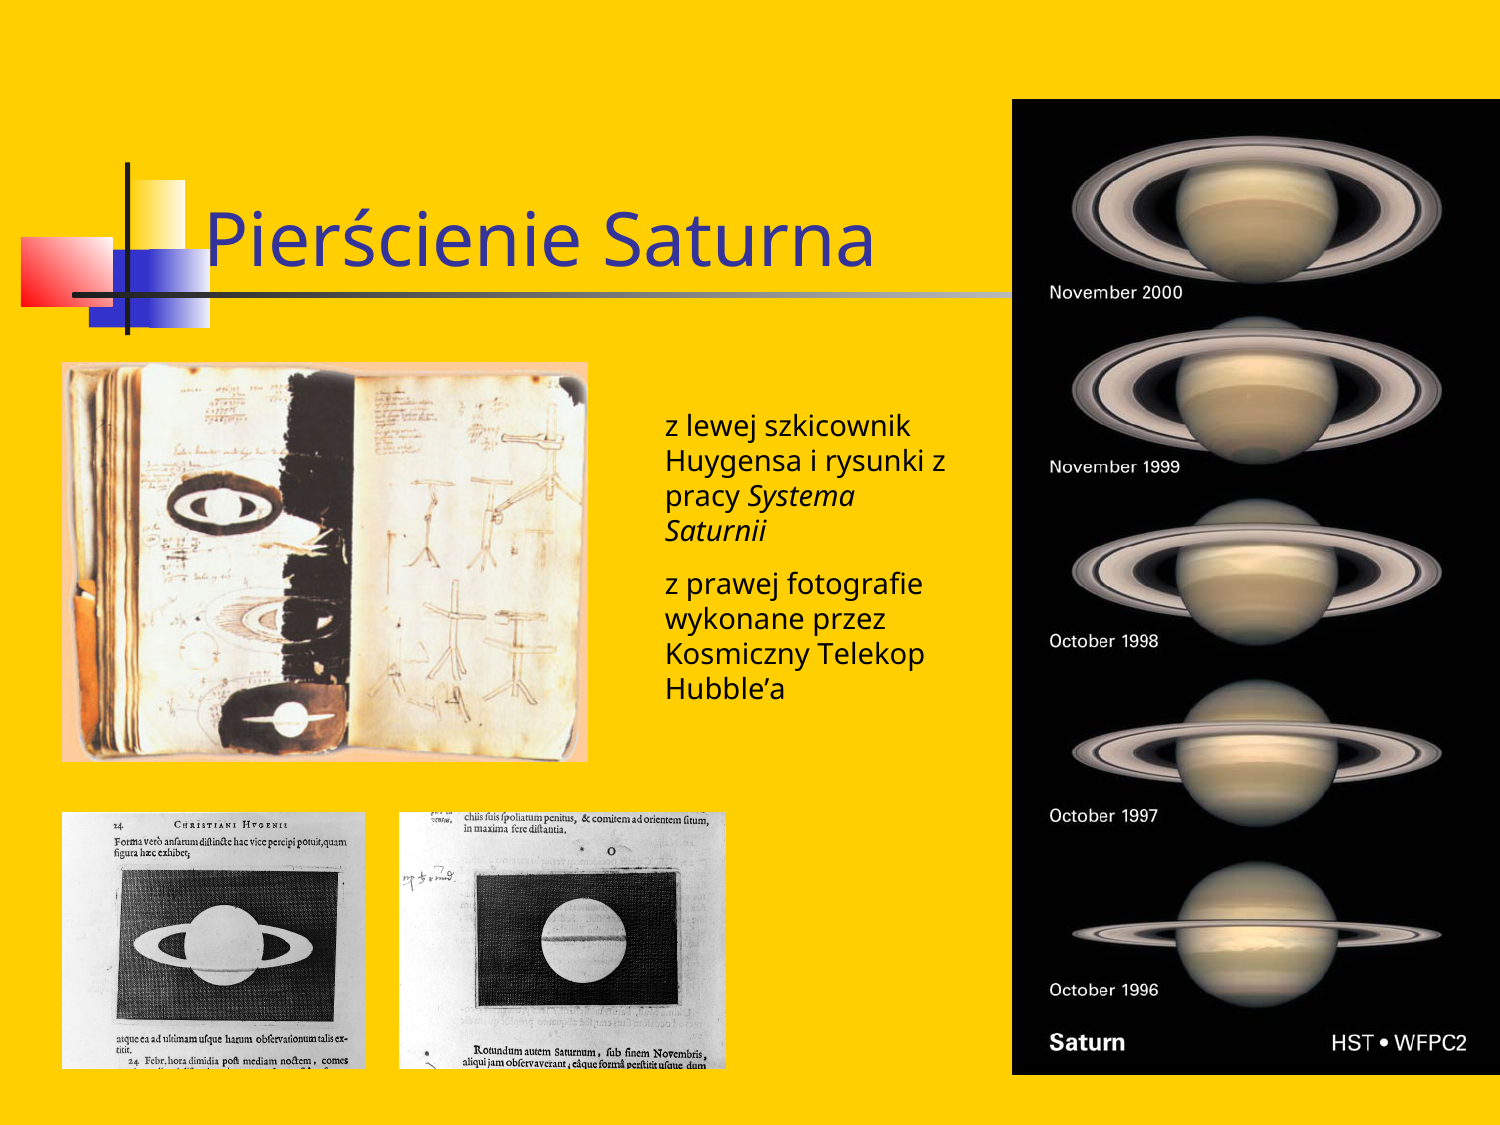

# Pierścienie Saturna
z lewej szkicownik Huygensa i rysunki z pracy Systema Saturnii
z prawej fotografie wykonane przez Kosmiczny Telekop Hubble’a